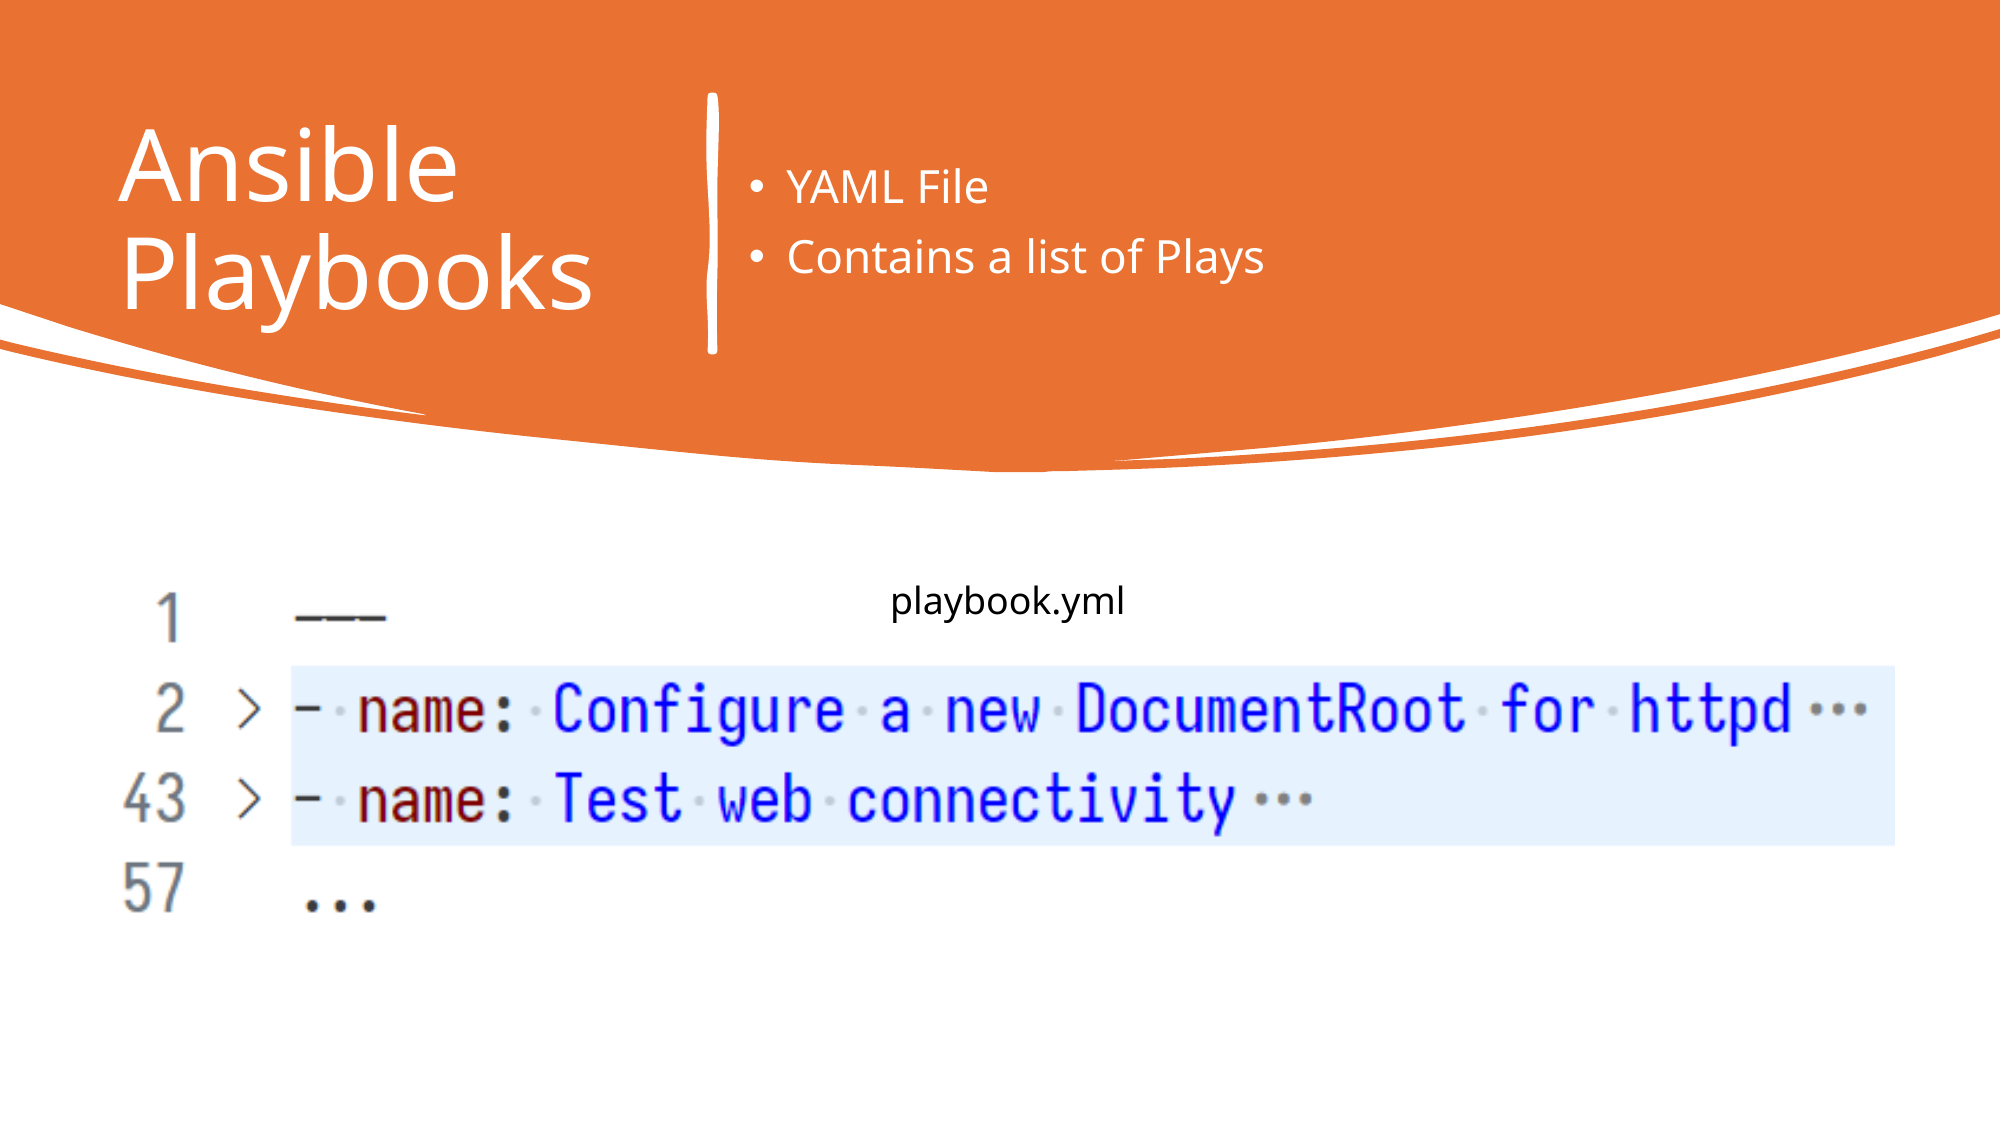

# Ansible Playbooks
YAML File
Contains a list of Plays
playbook.yml